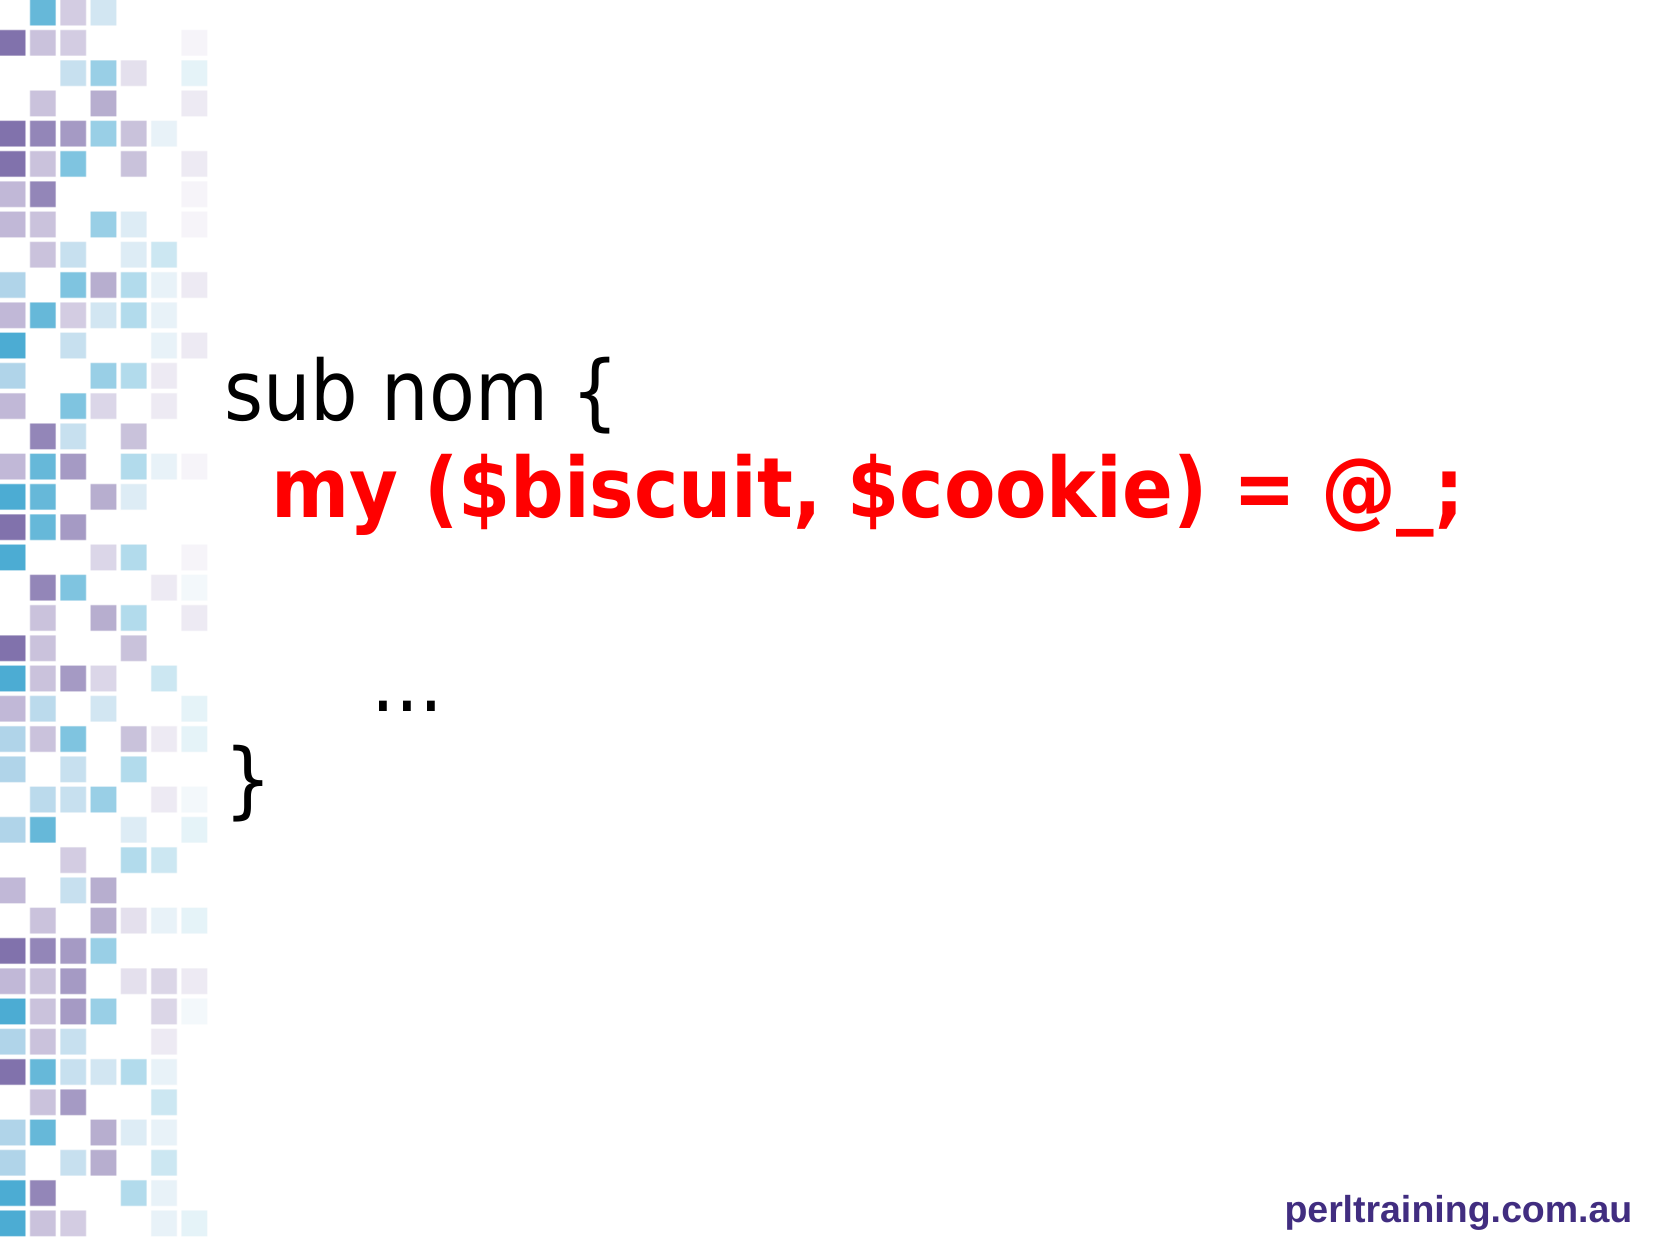

# sub nom { my ($biscuit, $cookie) = @_; ... }